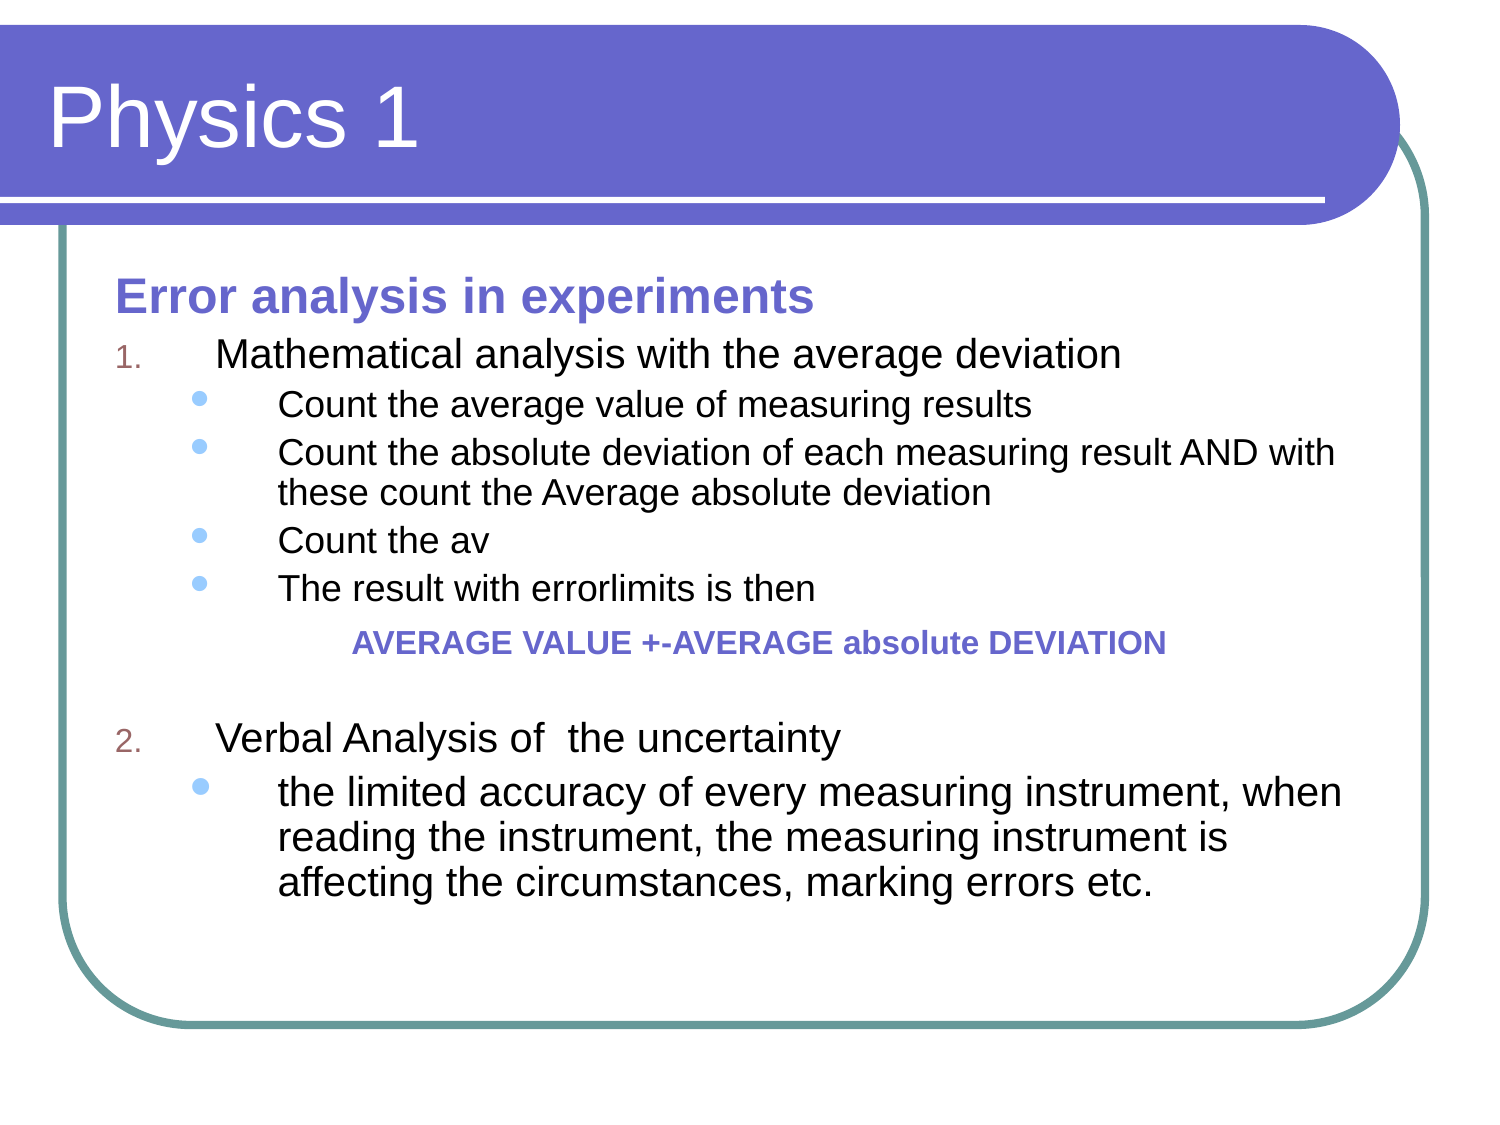

# Physics 1
Error analysis in experiments
Mathematical analysis with the average deviation
Count the average value of measuring results
Count the absolute deviation of each measuring result AND with these count the Average absolute deviation
Count the av
The result with errorlimits is then
		AVERAGE VALUE +-AVERAGE absolute DEVIATION
Verbal Analysis of the uncertainty
the limited accuracy of every measuring instrument, when reading the instrument, the measuring instrument is affecting the circumstances, marking errors etc.